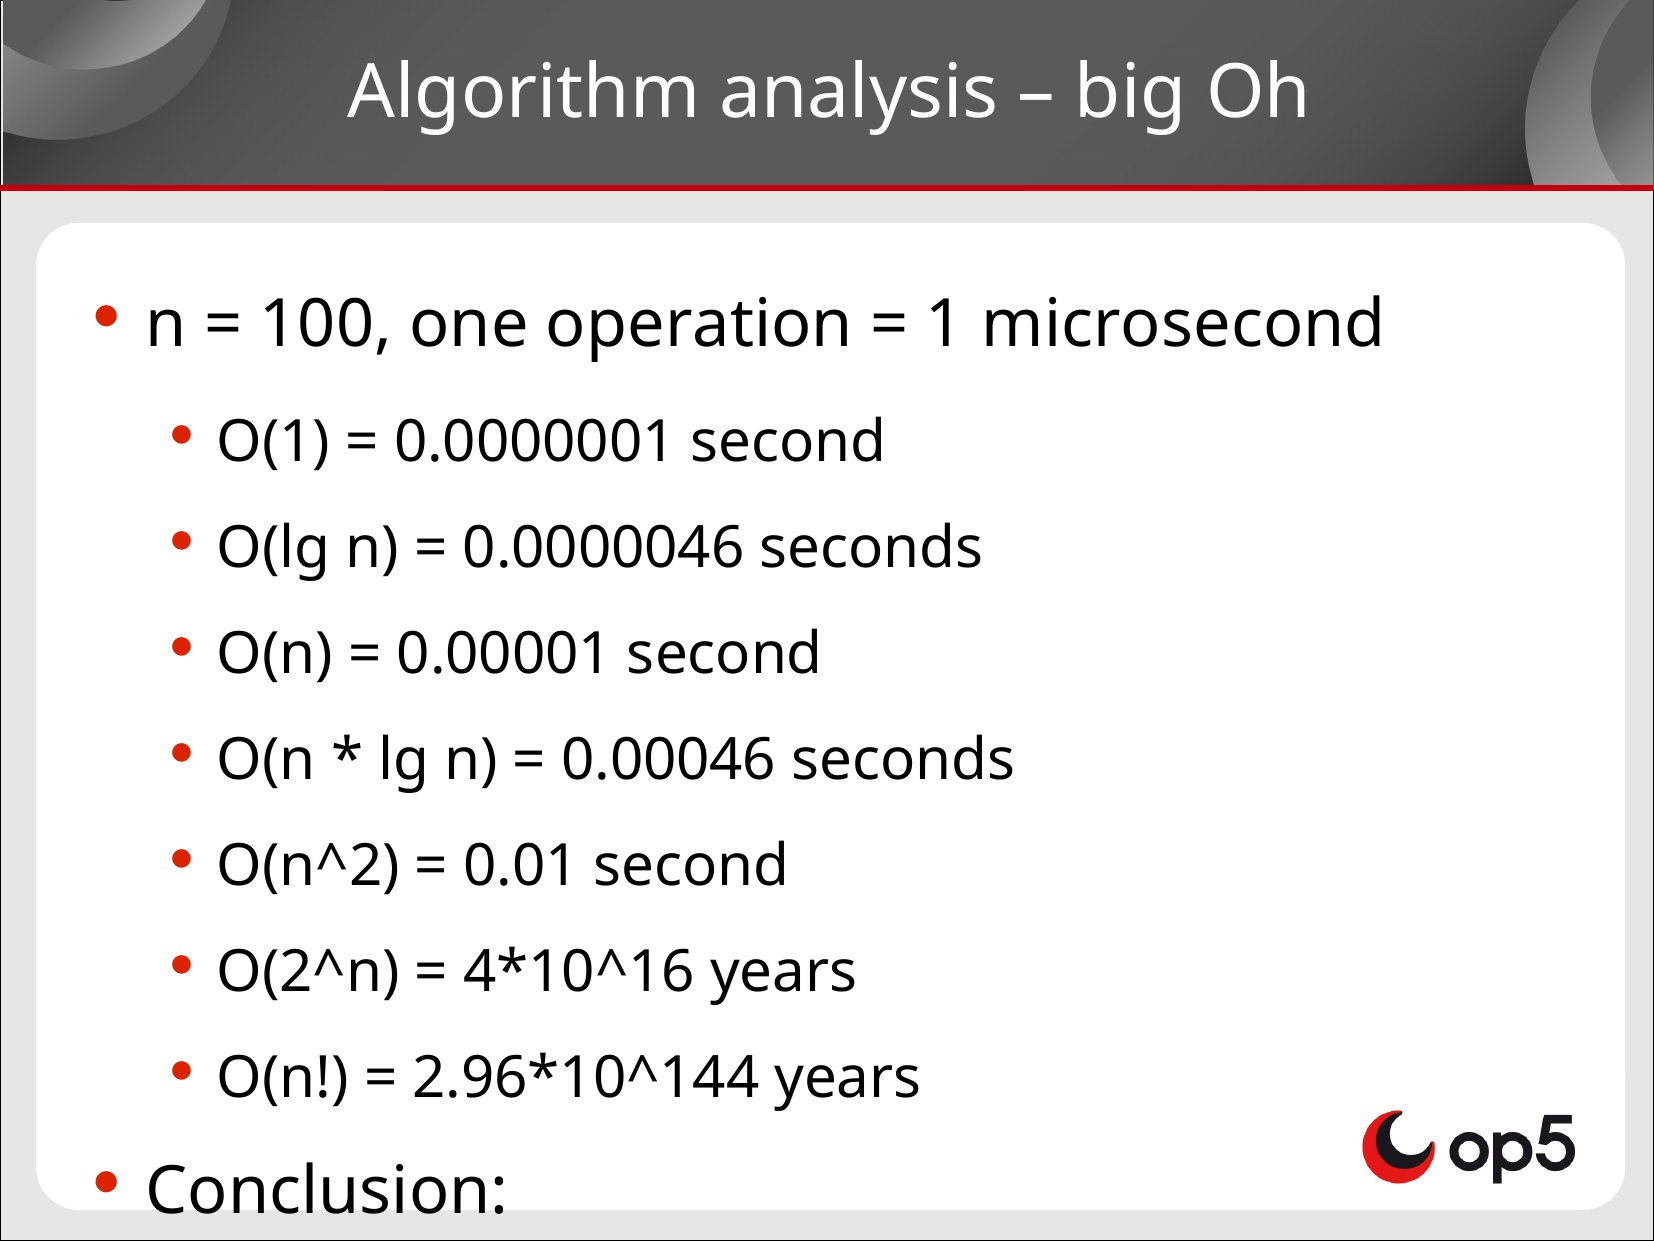

# Algorithm analysis – big Oh
n = 100, one operation = 1 microsecond
O(1) = 0.0000001 second
O(lg n) = 0.0000046 seconds
O(n) = 0.00001 second
O(n * lg n) = 0.00046 seconds
O(n^2) = 0.01 second
O(2^n) = 4*10^16 years
O(n!) = 2.96*10^144 years
Conclusion:
Good algorithms > beefy hardware